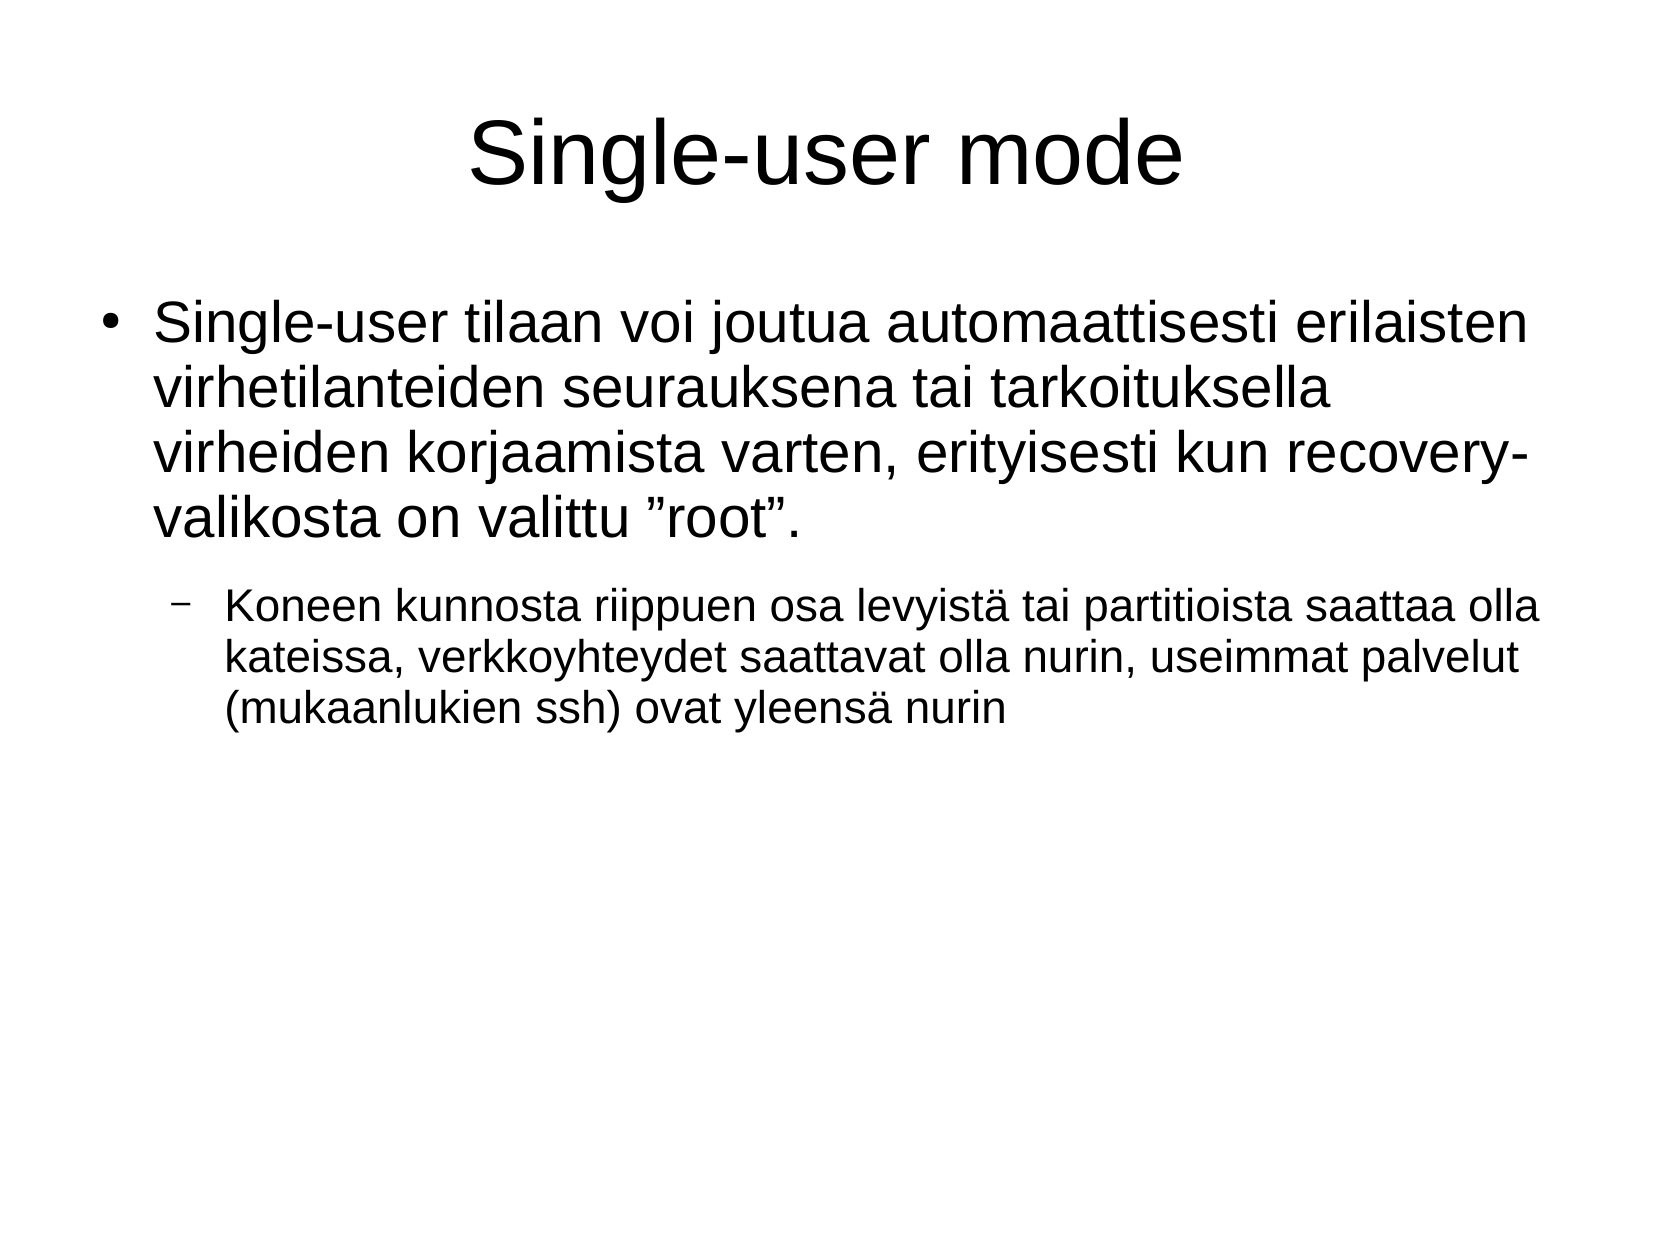

# Single-user mode
Single-user tilaan voi joutua automaattisesti erilaisten virhetilanteiden seurauksena tai tarkoituksella virheiden korjaamista varten, erityisesti kun recovery-valikosta on valittu ”root”.
Koneen kunnosta riippuen osa levyistä tai partitioista saattaa olla kateissa, verkkoyhteydet saattavat olla nurin, useimmat palvelut (mukaanlukien ssh) ovat yleensä nurin